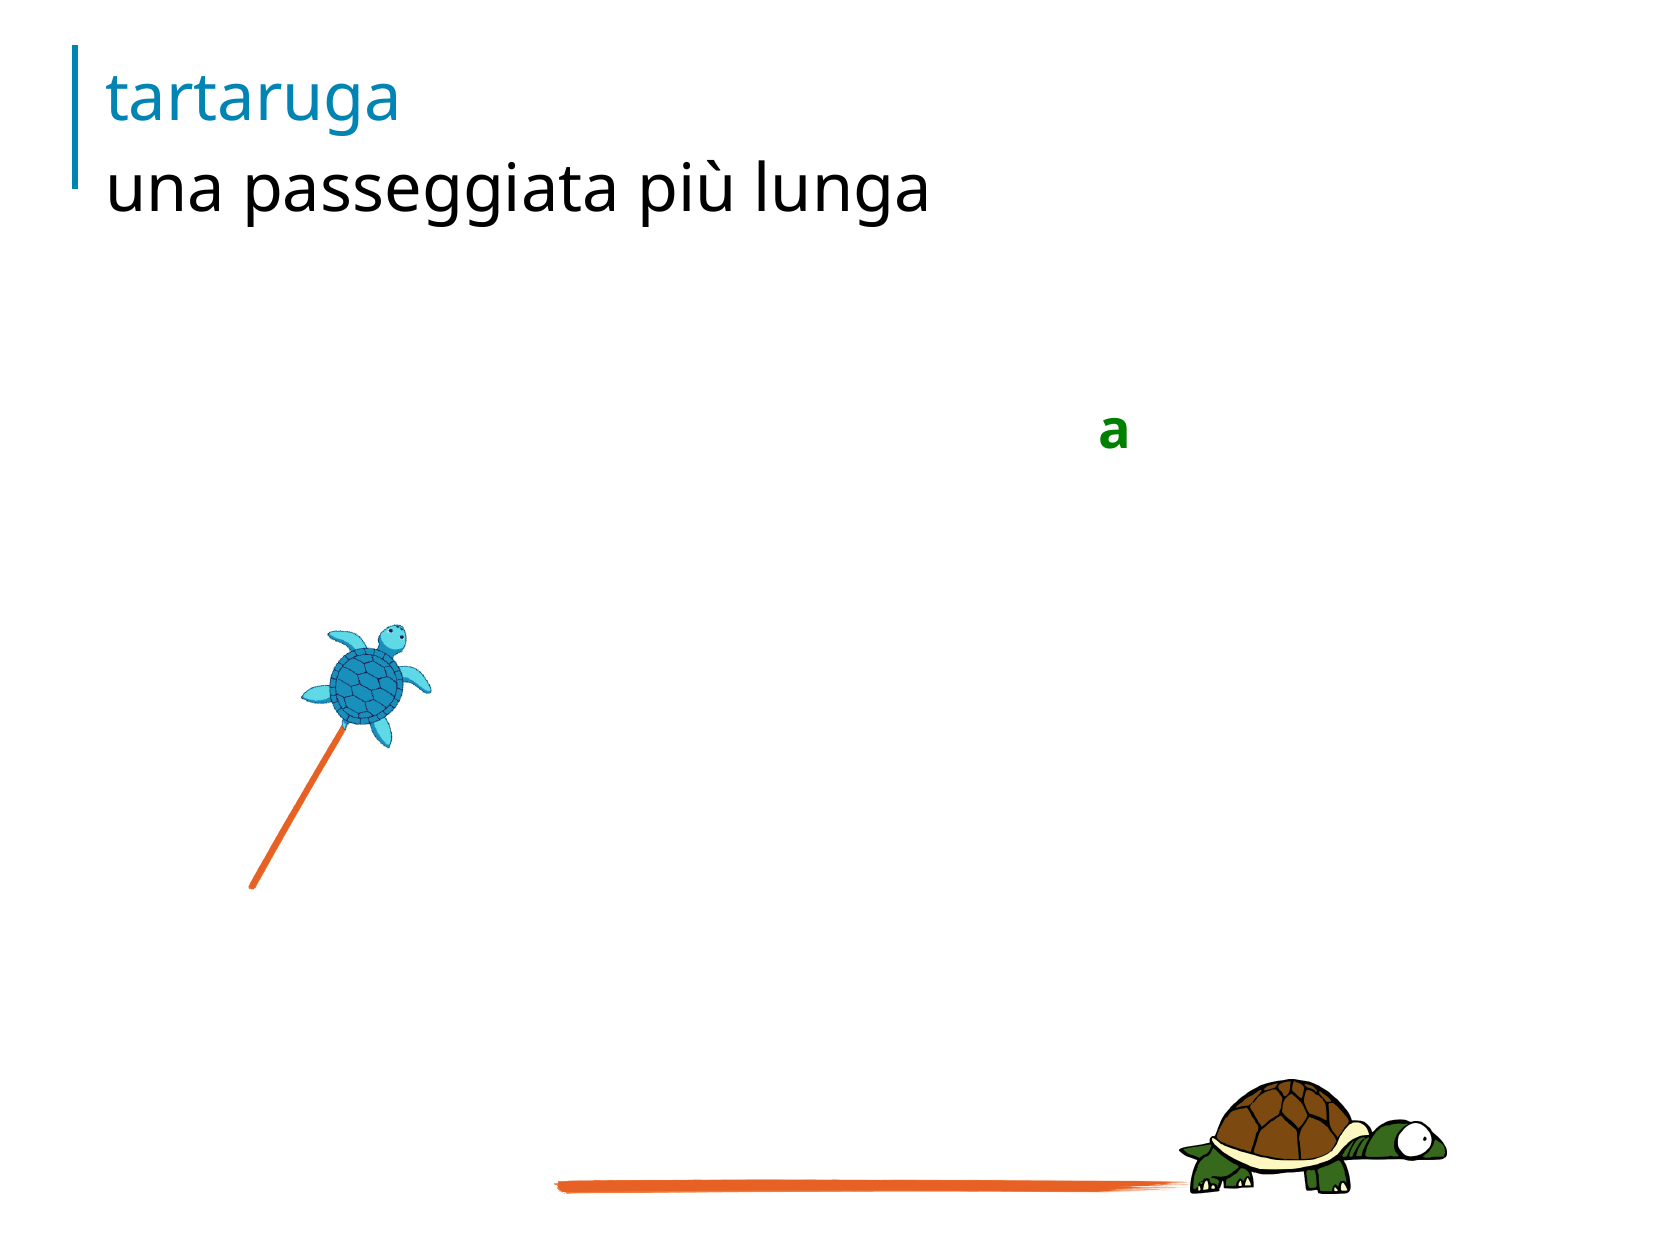

# tartaruga una passeggiata più lunga
a